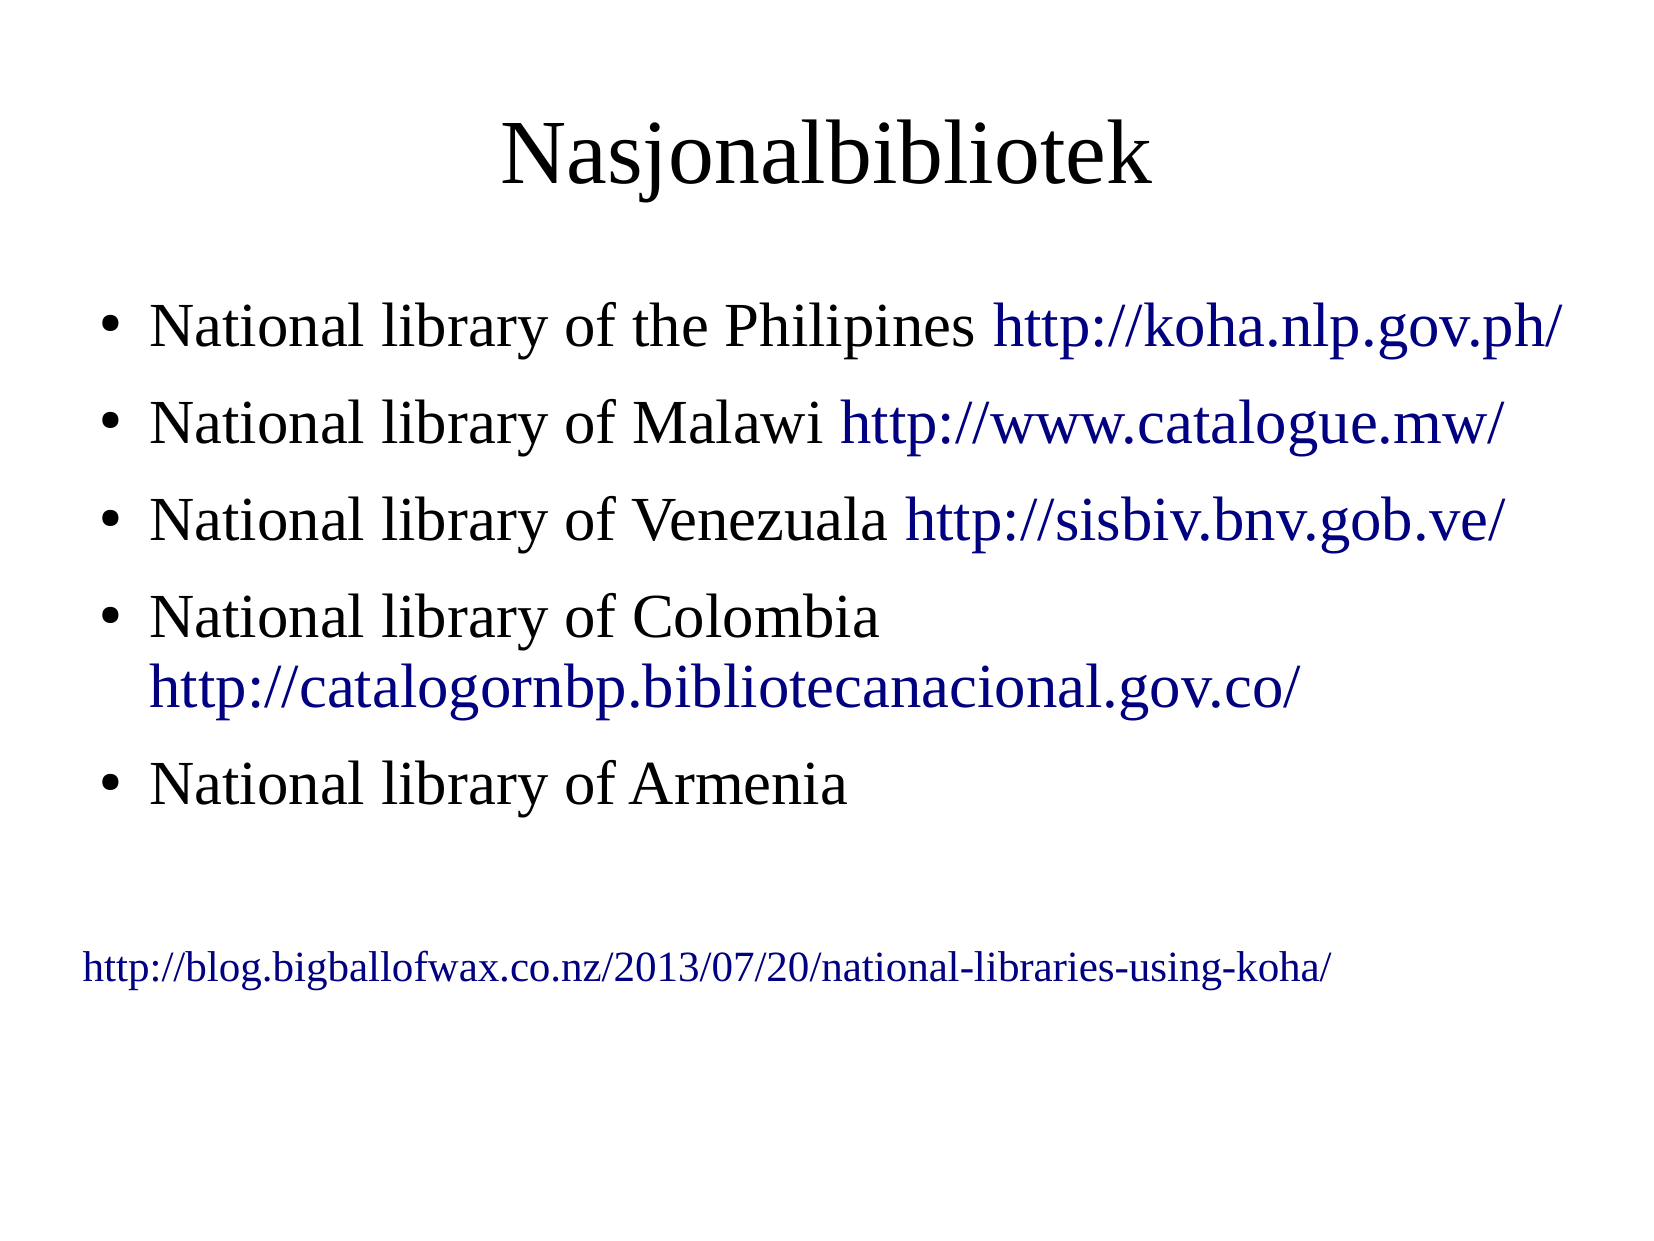

# Nasjonalbibliotek
National library of the Philipines http://koha.nlp.gov.ph/
National library of Malawi http://www.catalogue.mw/
National library of Venezuala http://sisbiv.bnv.gob.ve/
National library of Colombia http://catalogornbp.bibliotecanacional.gov.co/
National library of Armenia
http://blog.bigballofwax.co.nz/2013/07/20/national-libraries-using-koha/